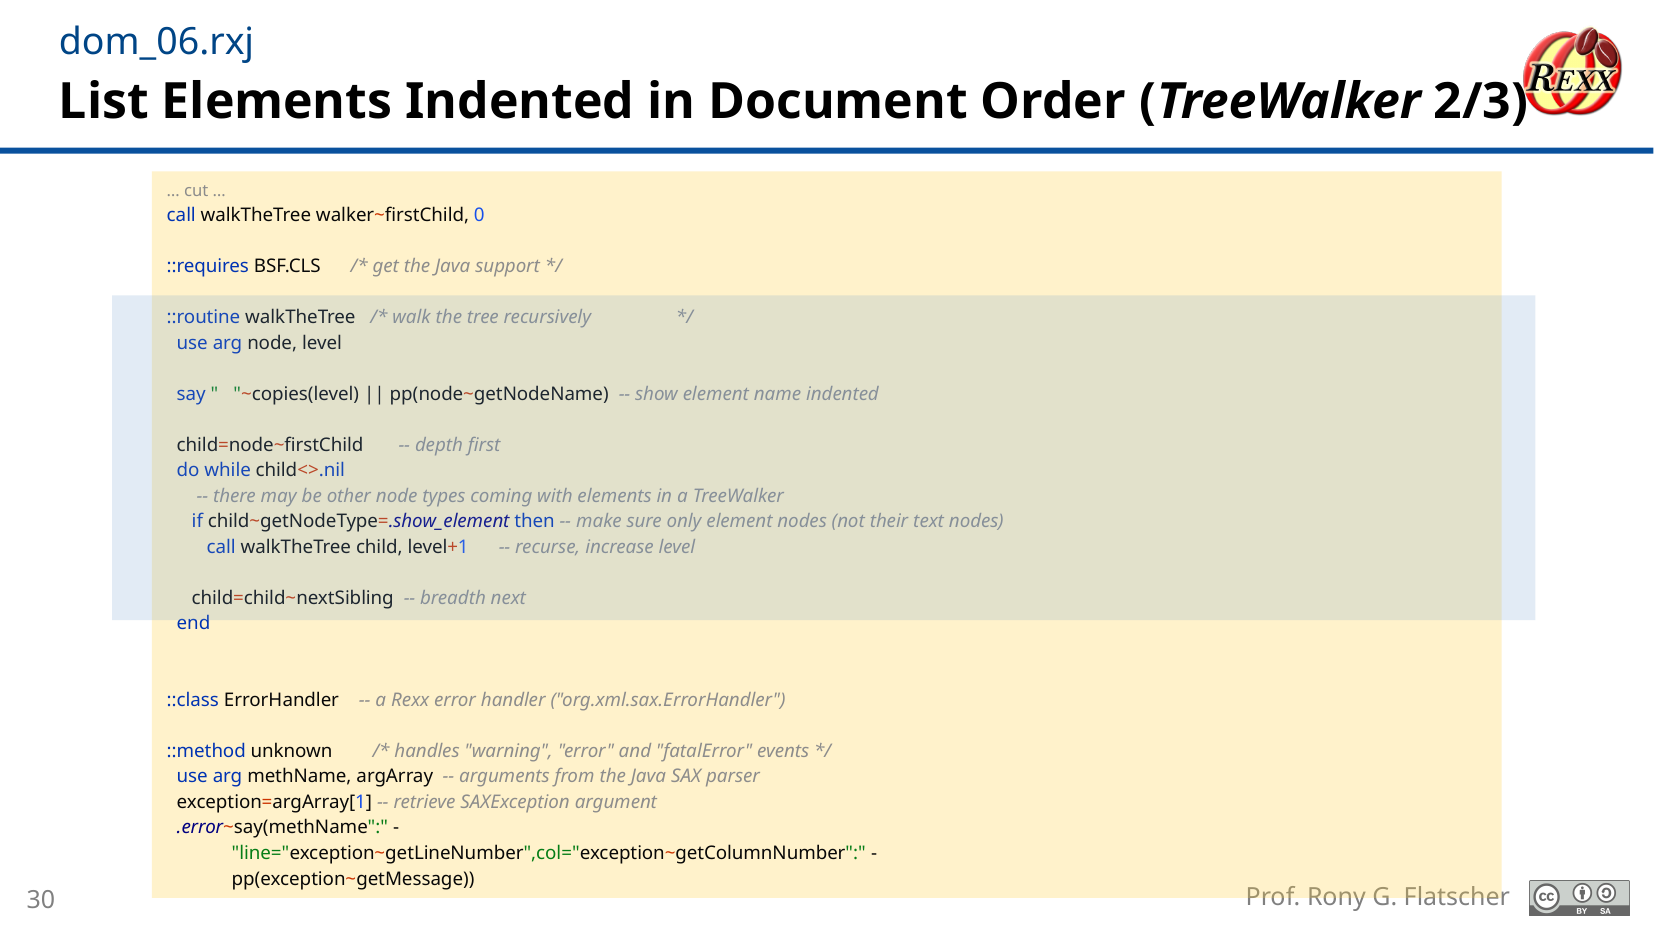

# dom_06.rxj List Elements Indented in Document Order (TreeWalker 2/3)
… cut …
call walkTheTree walker~firstChild, 0
::requires BSF.CLS /* get the Java support */
::routine walkTheTree /* walk the tree recursively */
 use arg node, level
 say " "~copies(level) || pp(node~getNodeName) -- show element name indented
 child=node~firstChild -- depth first
 do while child<>.nil
 -- there may be other node types coming with elements in a TreeWalker
 if child~getNodeType=.show_element then -- make sure only element nodes (not their text nodes)
 call walkTheTree child, level+1 -- recurse, increase level
 child=child~nextSibling -- breadth next
 end
::class ErrorHandler -- a Rexx error handler ("org.xml.sax.ErrorHandler")
::method unknown /* handles "warning", "error" and "fatalError" events */
 use arg methName, argArray -- arguments from the Java SAX parser
 exception=argArray[1] -- retrieve SAXException argument
 .error~say(methName":" -
 "line="exception~getLineNumber",col="exception~getColumnNumber":" -
 pp(exception~getMessage))